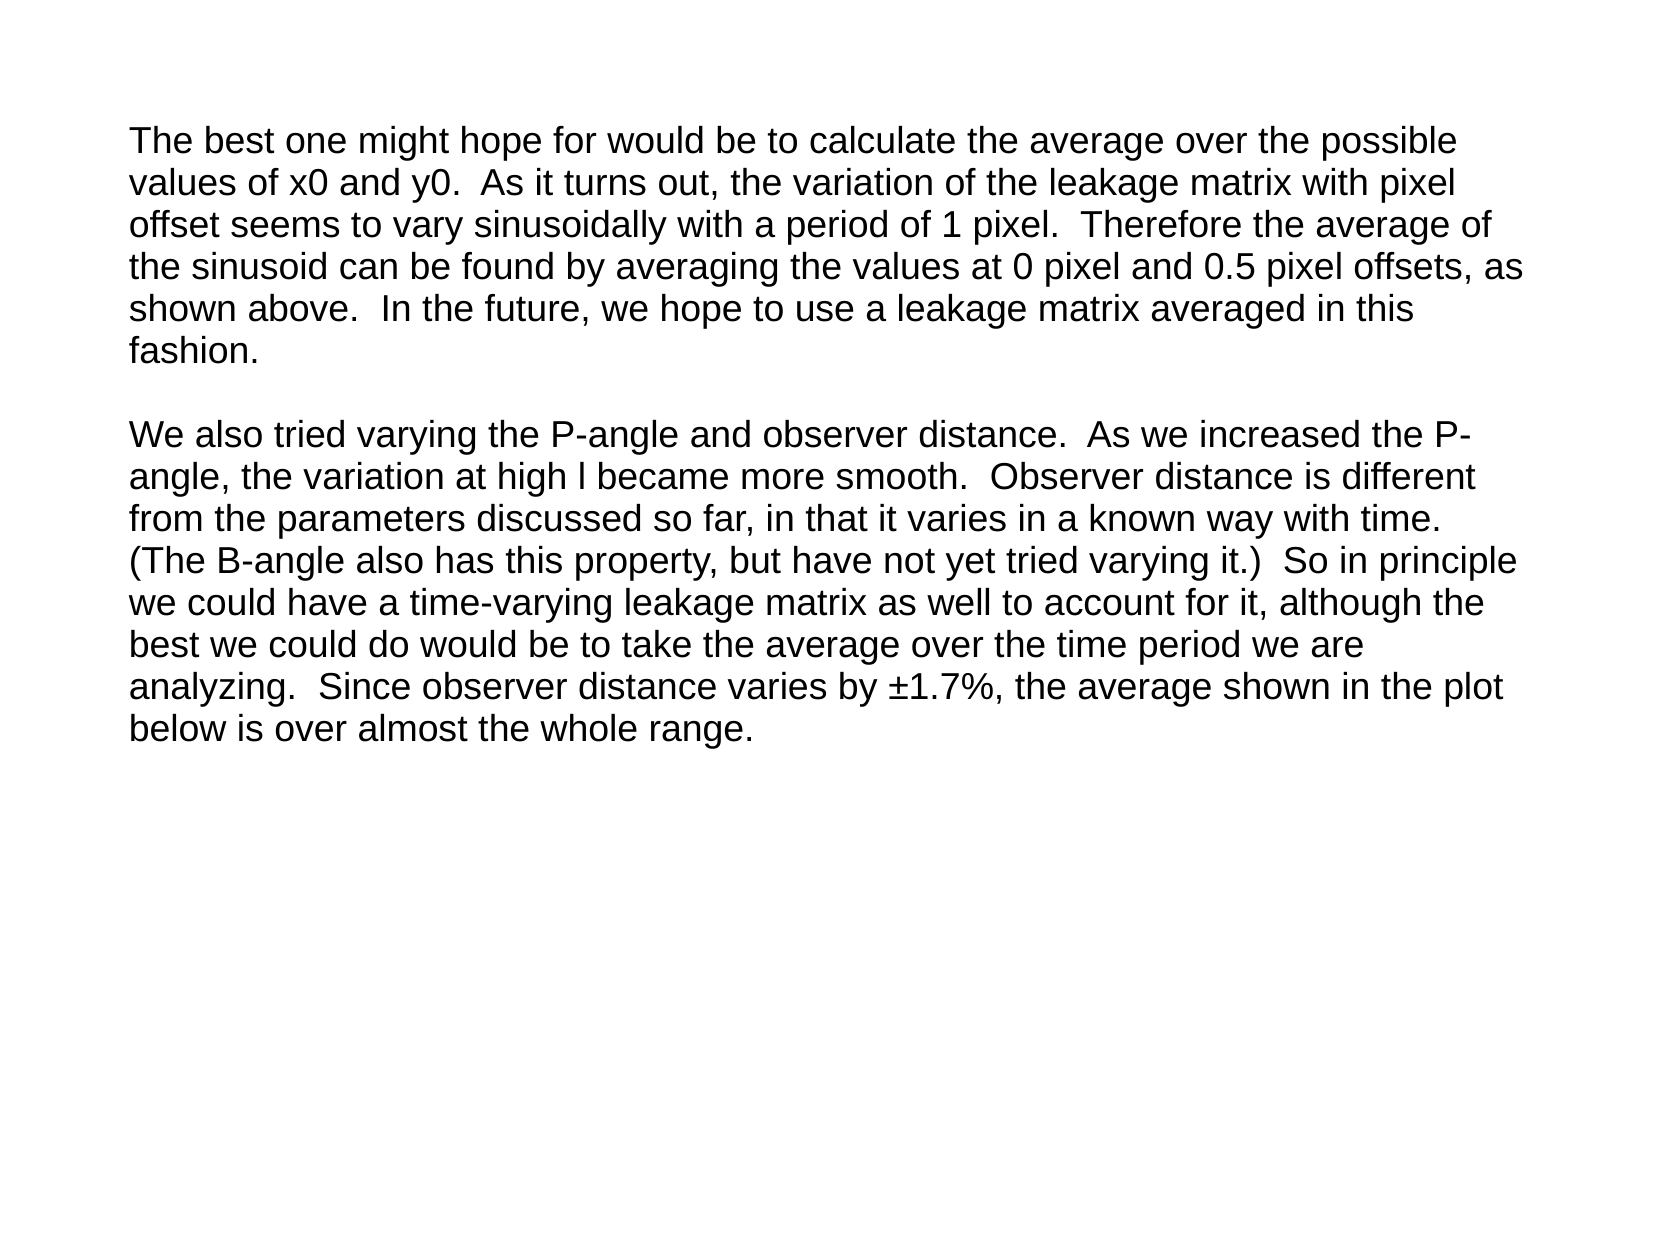

The best one might hope for would be to calculate the average over the possible values of x0 and y0. As it turns out, the variation of the leakage matrix with pixel offset seems to vary sinusoidally with a period of 1 pixel. Therefore the average of the sinusoid can be found by averaging the values at 0 pixel and 0.5 pixel offsets, as shown above. In the future, we hope to use a leakage matrix averaged in this fashion.
We also tried varying the P-angle and observer distance. As we increased the P-angle, the variation at high l became more smooth. Observer distance is different from the parameters discussed so far, in that it varies in a known way with time. (The B-angle also has this property, but have not yet tried varying it.) So in principle we could have a time-varying leakage matrix as well to account for it, although the best we could do would be to take the average over the time period we are analyzing. Since observer distance varies by ±1.7%, the average shown in the plot below is over almost the whole range.